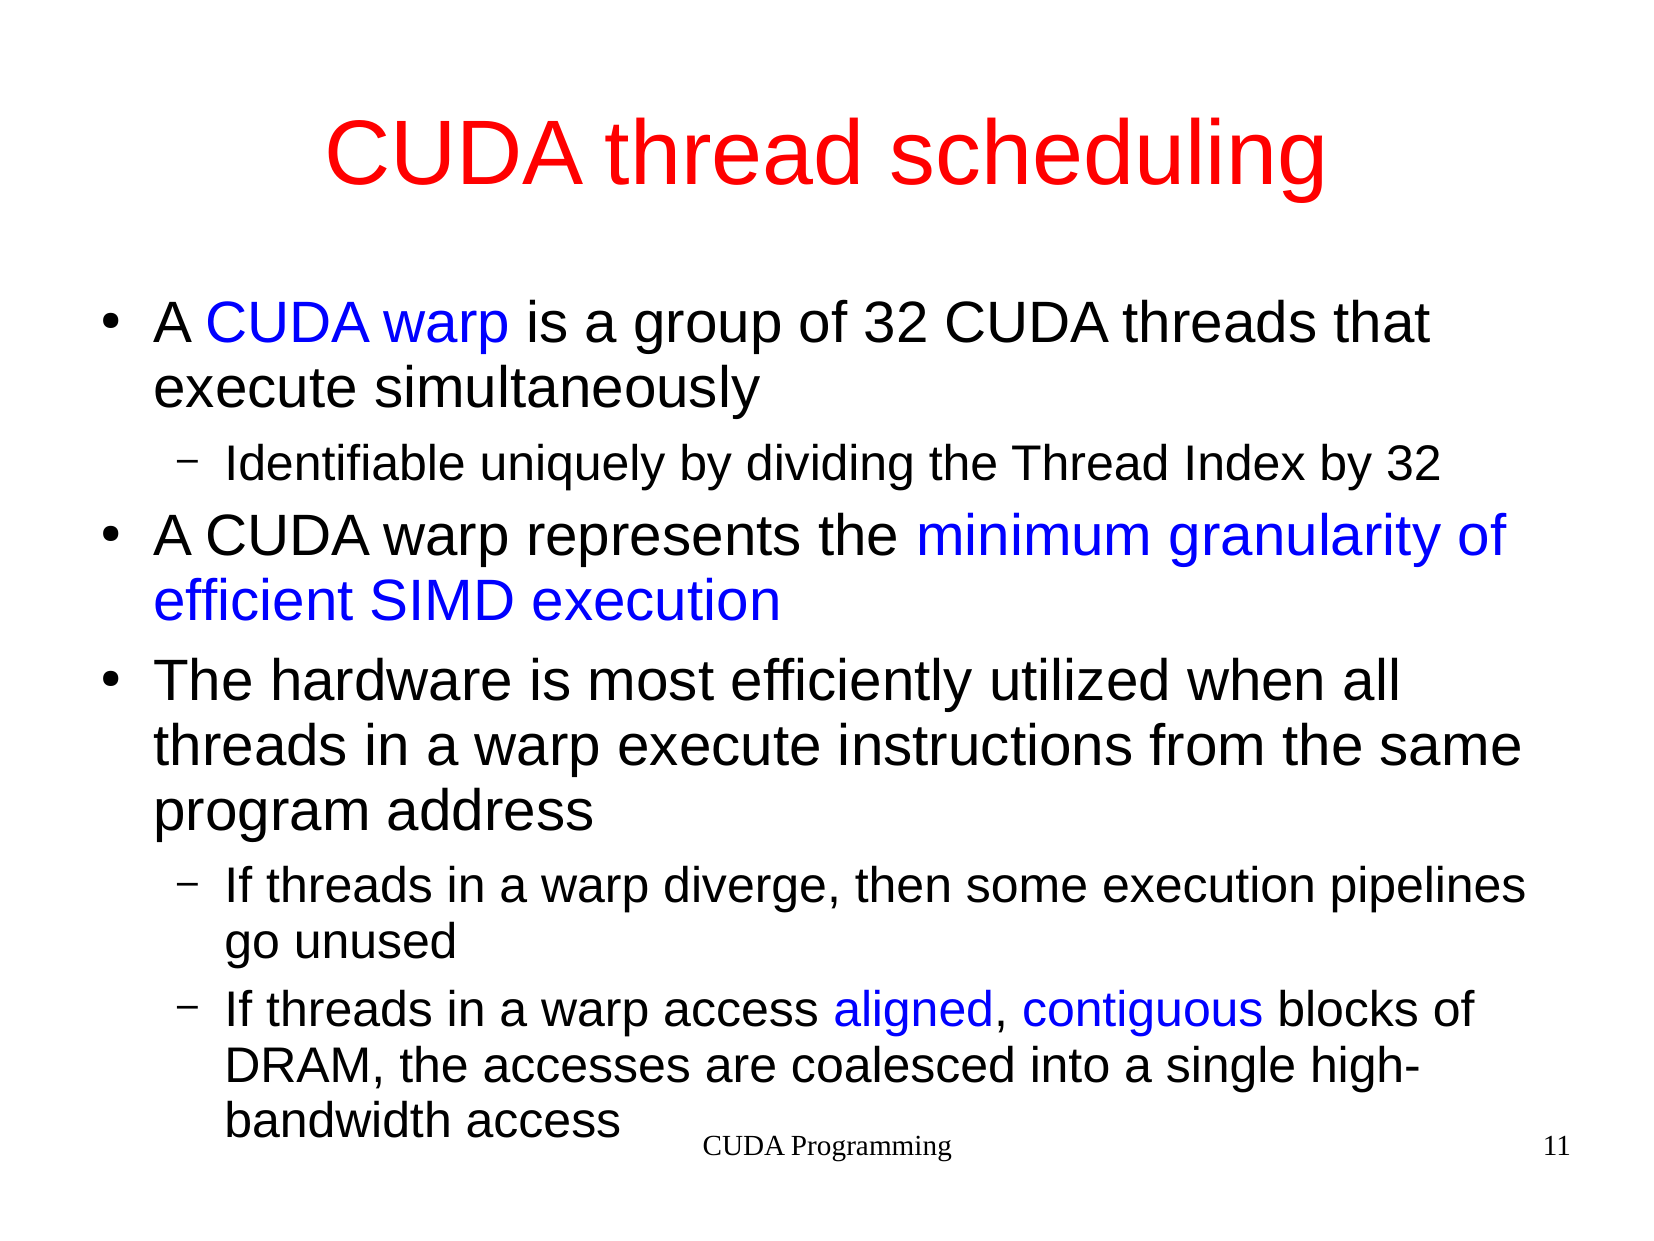

# CUDA thread scheduling
A CUDA warp is a group of 32 CUDA threads that execute simultaneously
Identifiable uniquely by dividing the Thread Index by 32
A CUDA warp represents the minimum granularity of efficient SIMD execution
The hardware is most efficiently utilized when all threads in a warp execute instructions from the same program address
If threads in a warp diverge, then some execution pipelines go unused
If threads in a warp access aligned, contiguous blocks of DRAM, the accesses are coalesced into a single high-bandwidth access
CUDA Programming
11